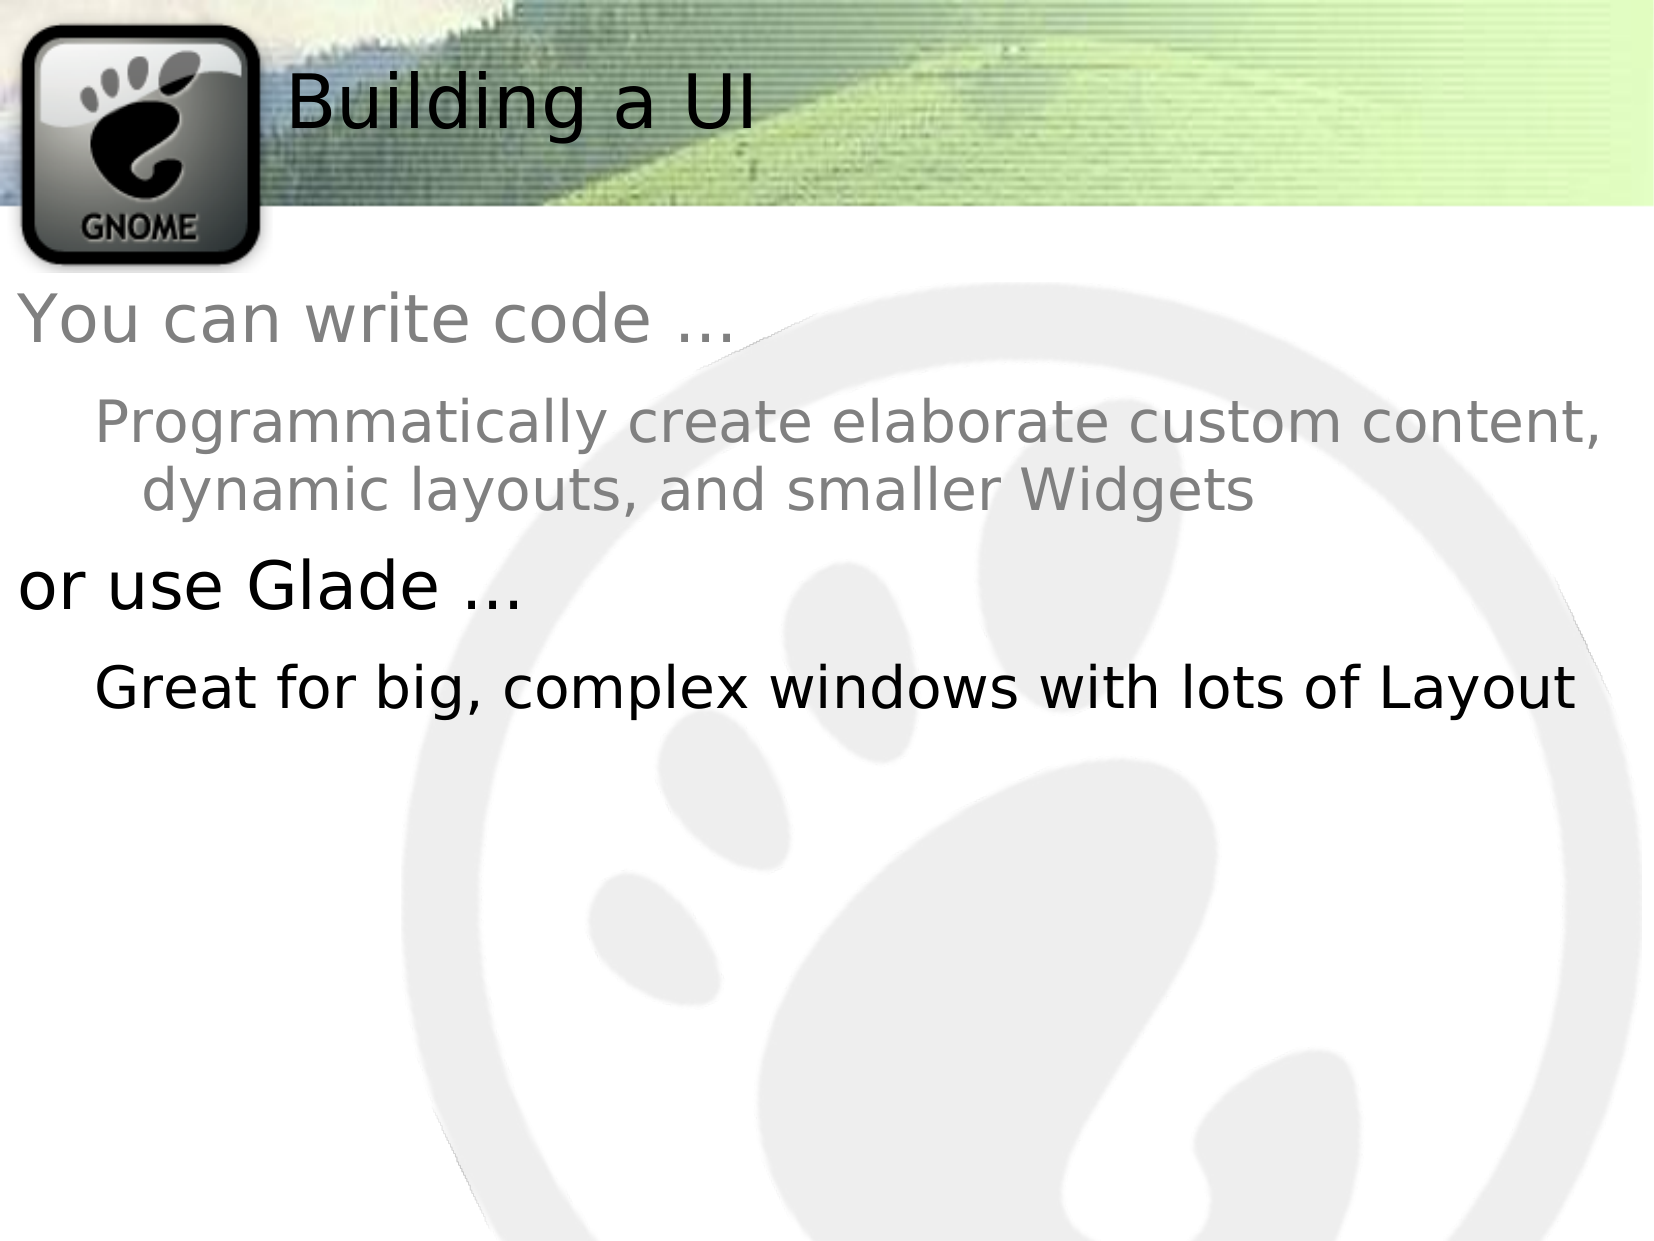

# Building a UI
You can write code ...
Programmatically create elaborate custom content, dynamic layouts, and smaller Widgets
or use Glade ...
Great for big, complex windows with lots of Layout